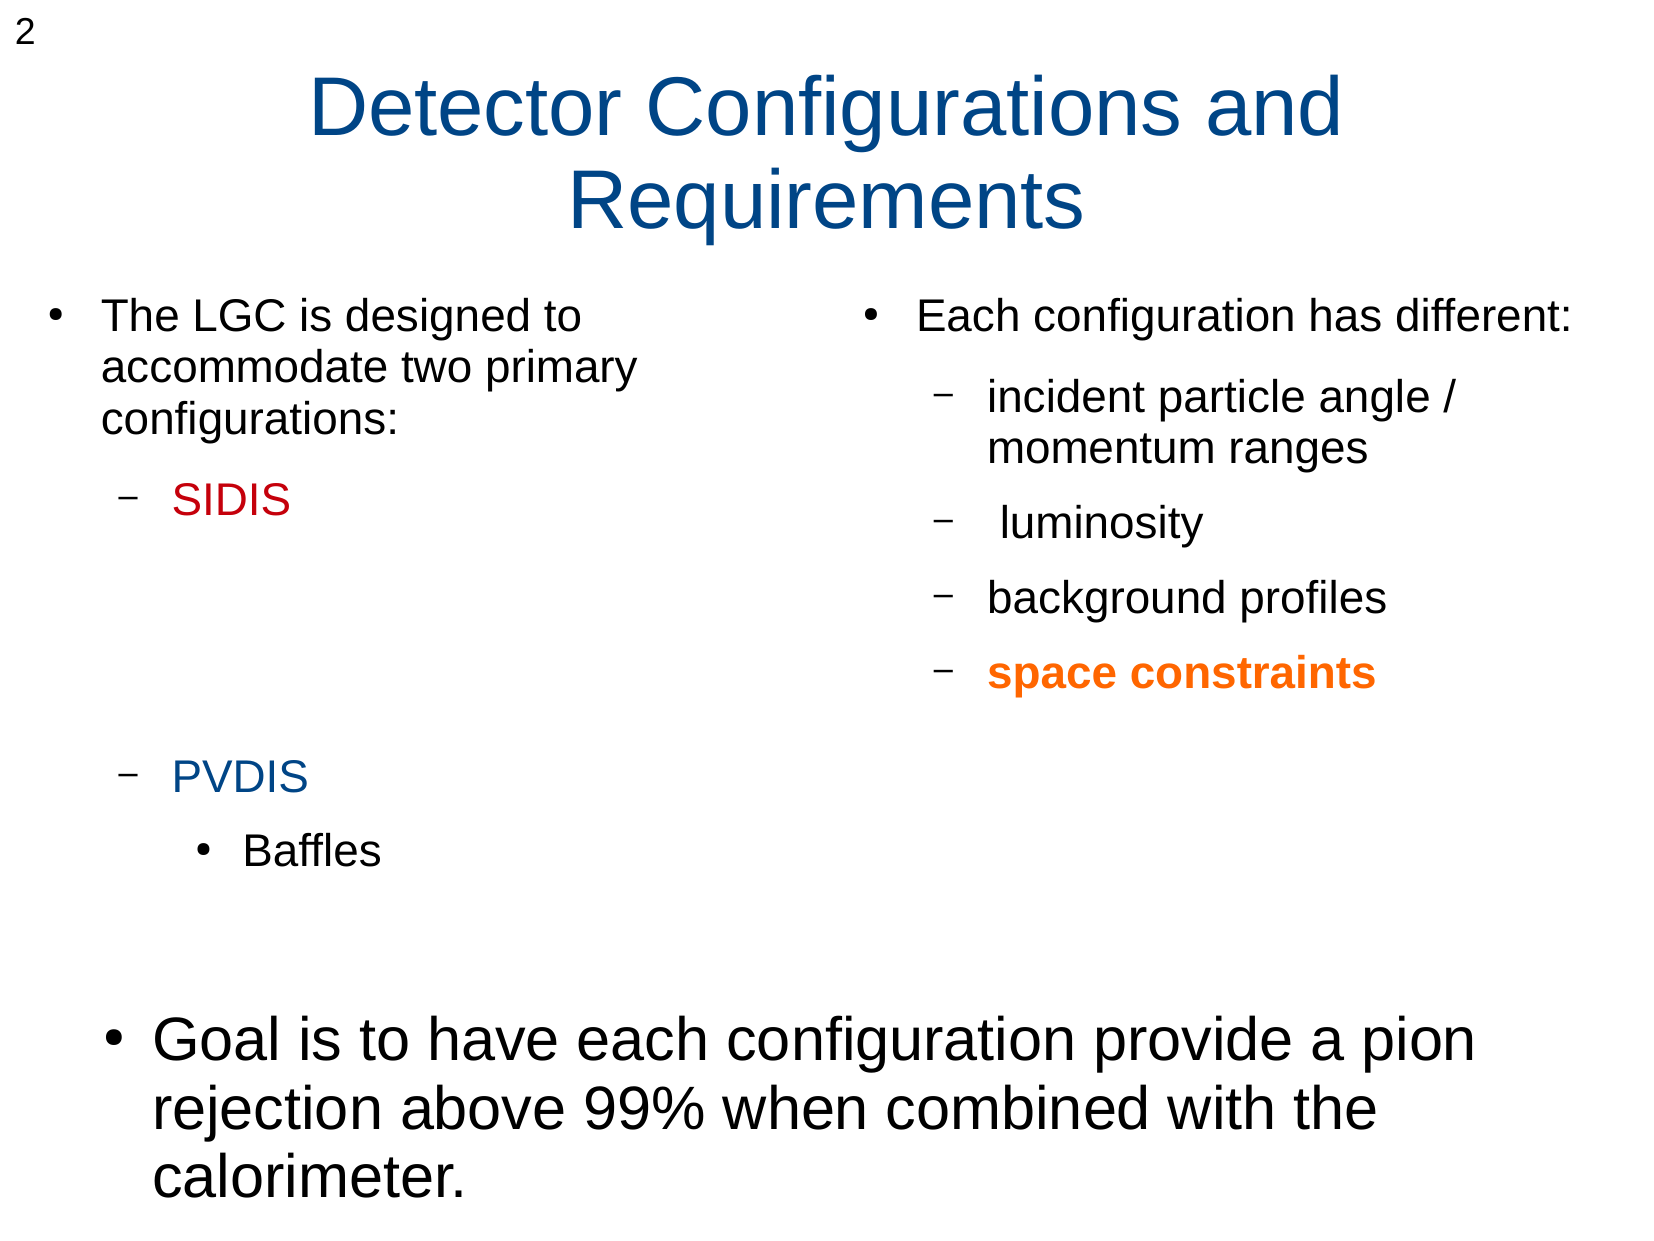

2
# Detector Configurations and Requirements
The LGC is designed to accommodate two primary configurations:
SIDIS
PVDIS
Baffles
Each configuration has different:
incident particle angle / momentum ranges
 luminosity
background profiles
space constraints
Goal is to have each configuration provide a pion rejection above 99% when combined with the calorimeter.